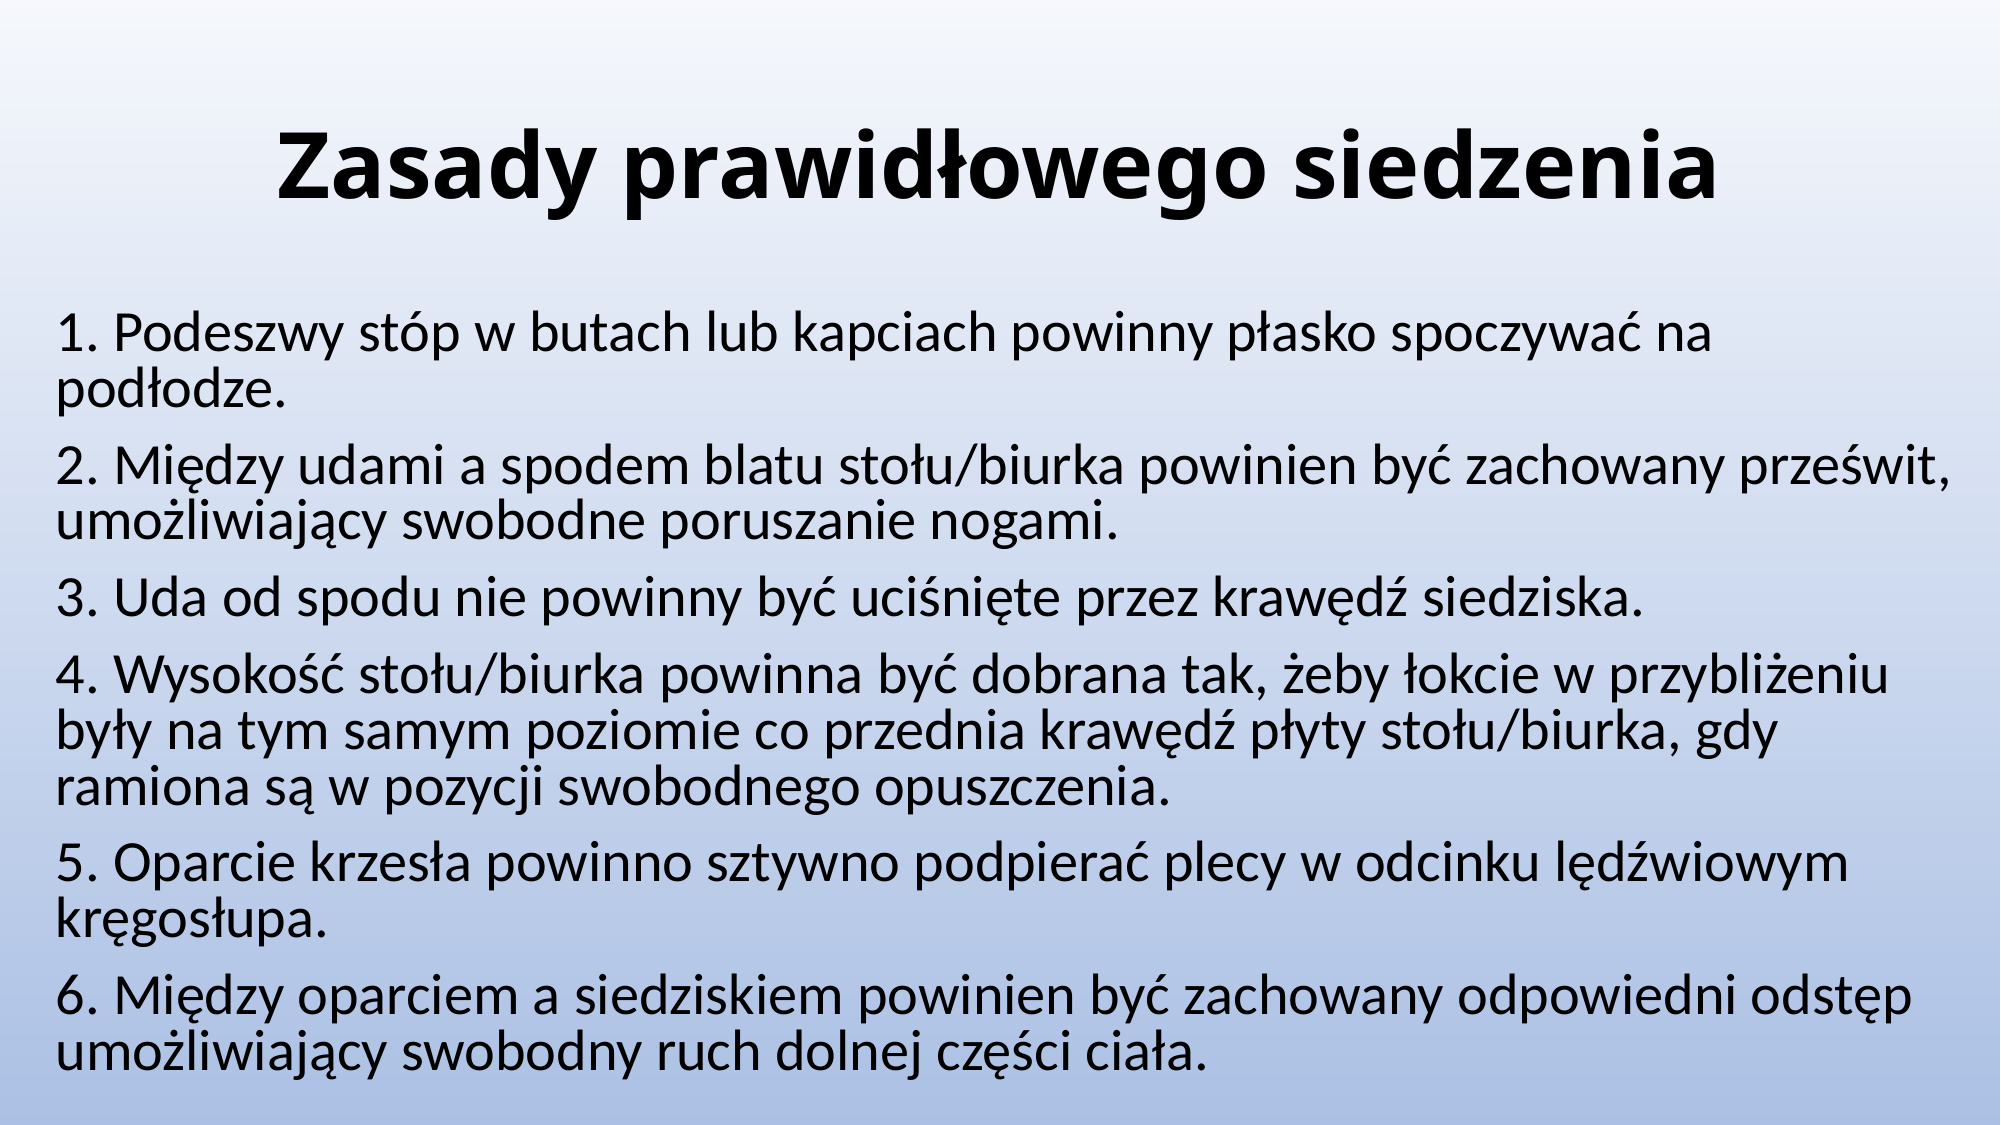

# Zasady prawidłowego siedzenia
1. Podeszwy stóp w butach lub kapciach powinny płasko spoczywać na podłodze.
2. Między udami a spodem blatu stołu/biurka powinien być zachowany prześwit, umożliwiający swobodne poruszanie nogami.
3. Uda od spodu nie powinny być uciśnięte przez krawędź siedziska.
4. Wysokość stołu/biurka powinna być dobrana tak, żeby łokcie w przybliżeniu były na tym samym poziomie co przednia krawędź płyty stołu/biurka, gdy ramiona są w pozycji swobodnego opuszczenia.
5. Oparcie krzesła powinno sztywno podpierać plecy w odcinku lędźwiowym kręgosłupa.
6. Między oparciem a siedziskiem powinien być zachowany odpowiedni odstęp umożliwiający swobodny ruch dolnej części ciała.